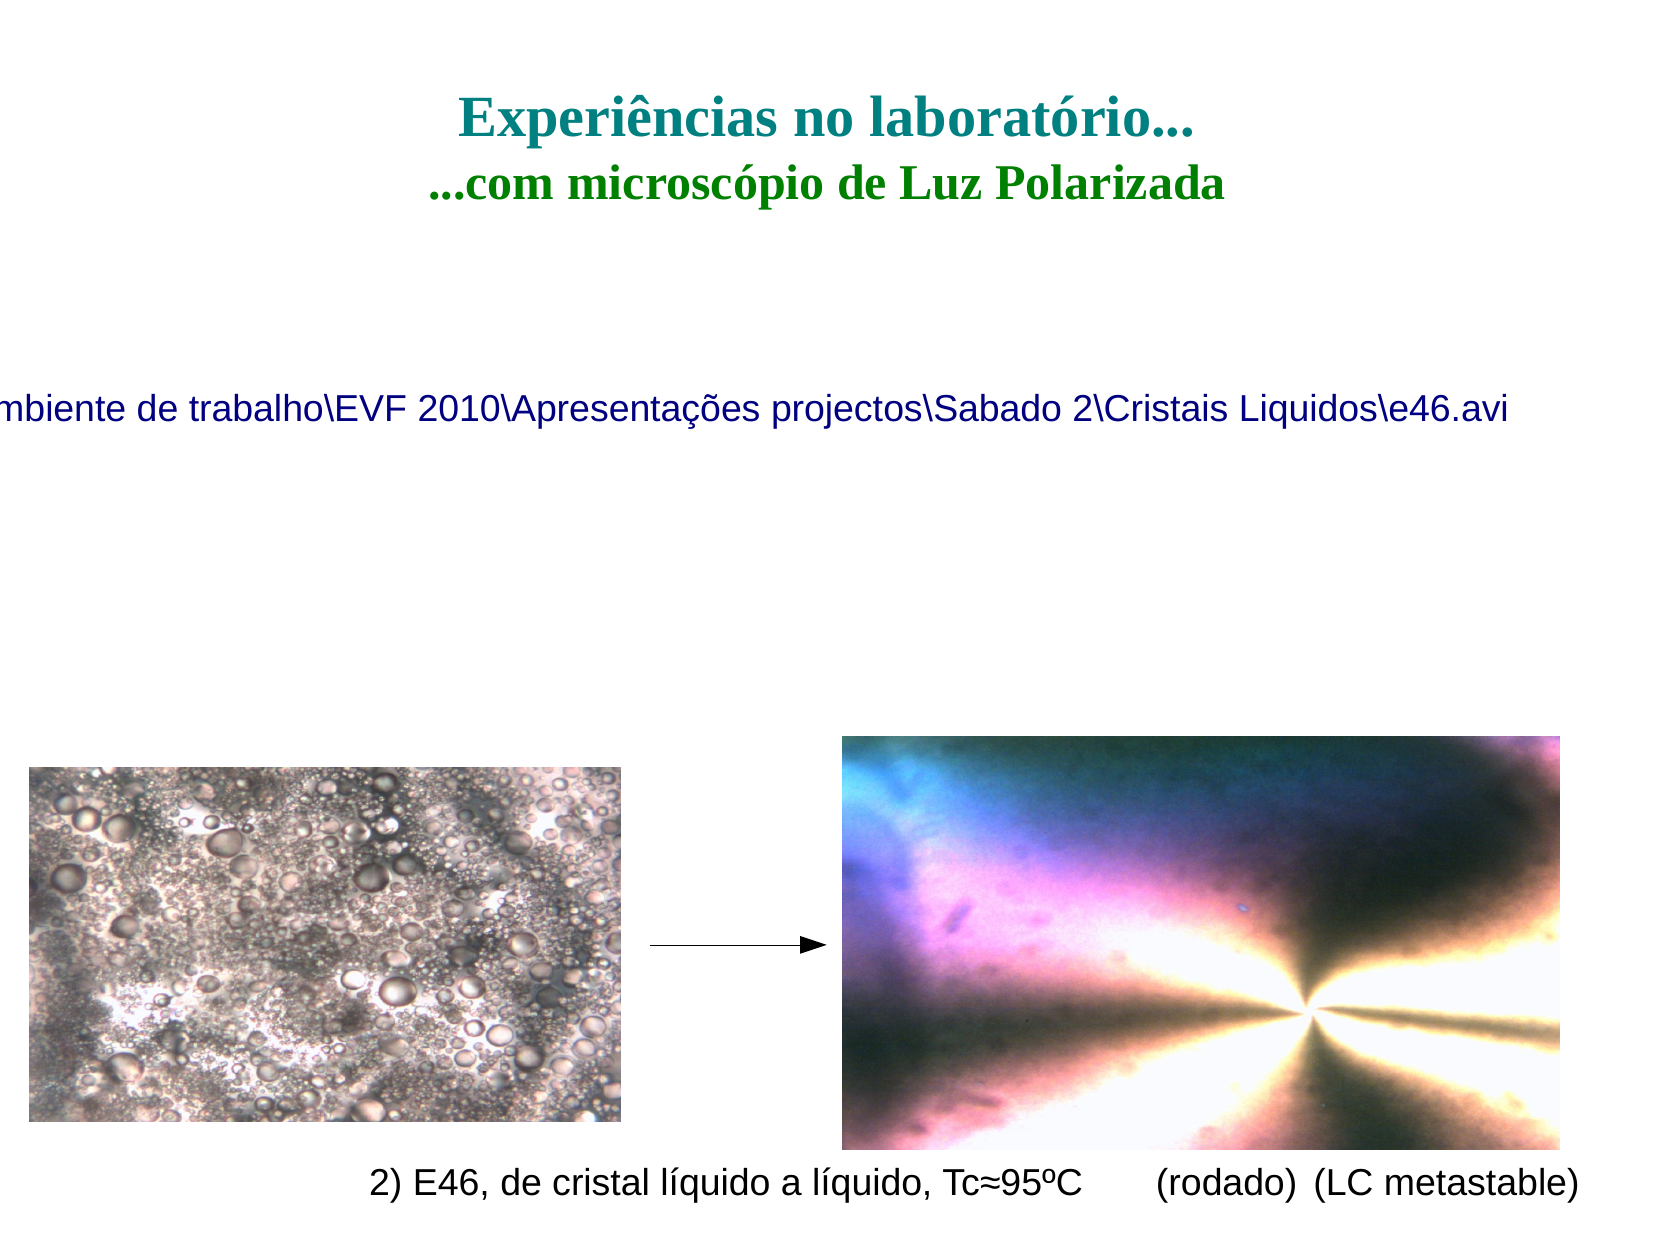

# Experiências no laboratório...
 ...com microscópio de Luz Polarizada
C:\Documents and Settings\David Schmool\Ambiente de trabalho\EVF 2010\Apresentações projectos\Sabado 2\Cristais Liquidos\e46.avi
2) E46, de cristal líquido a líquido, Tc≈95ºC (rodado)
(LC metastable)